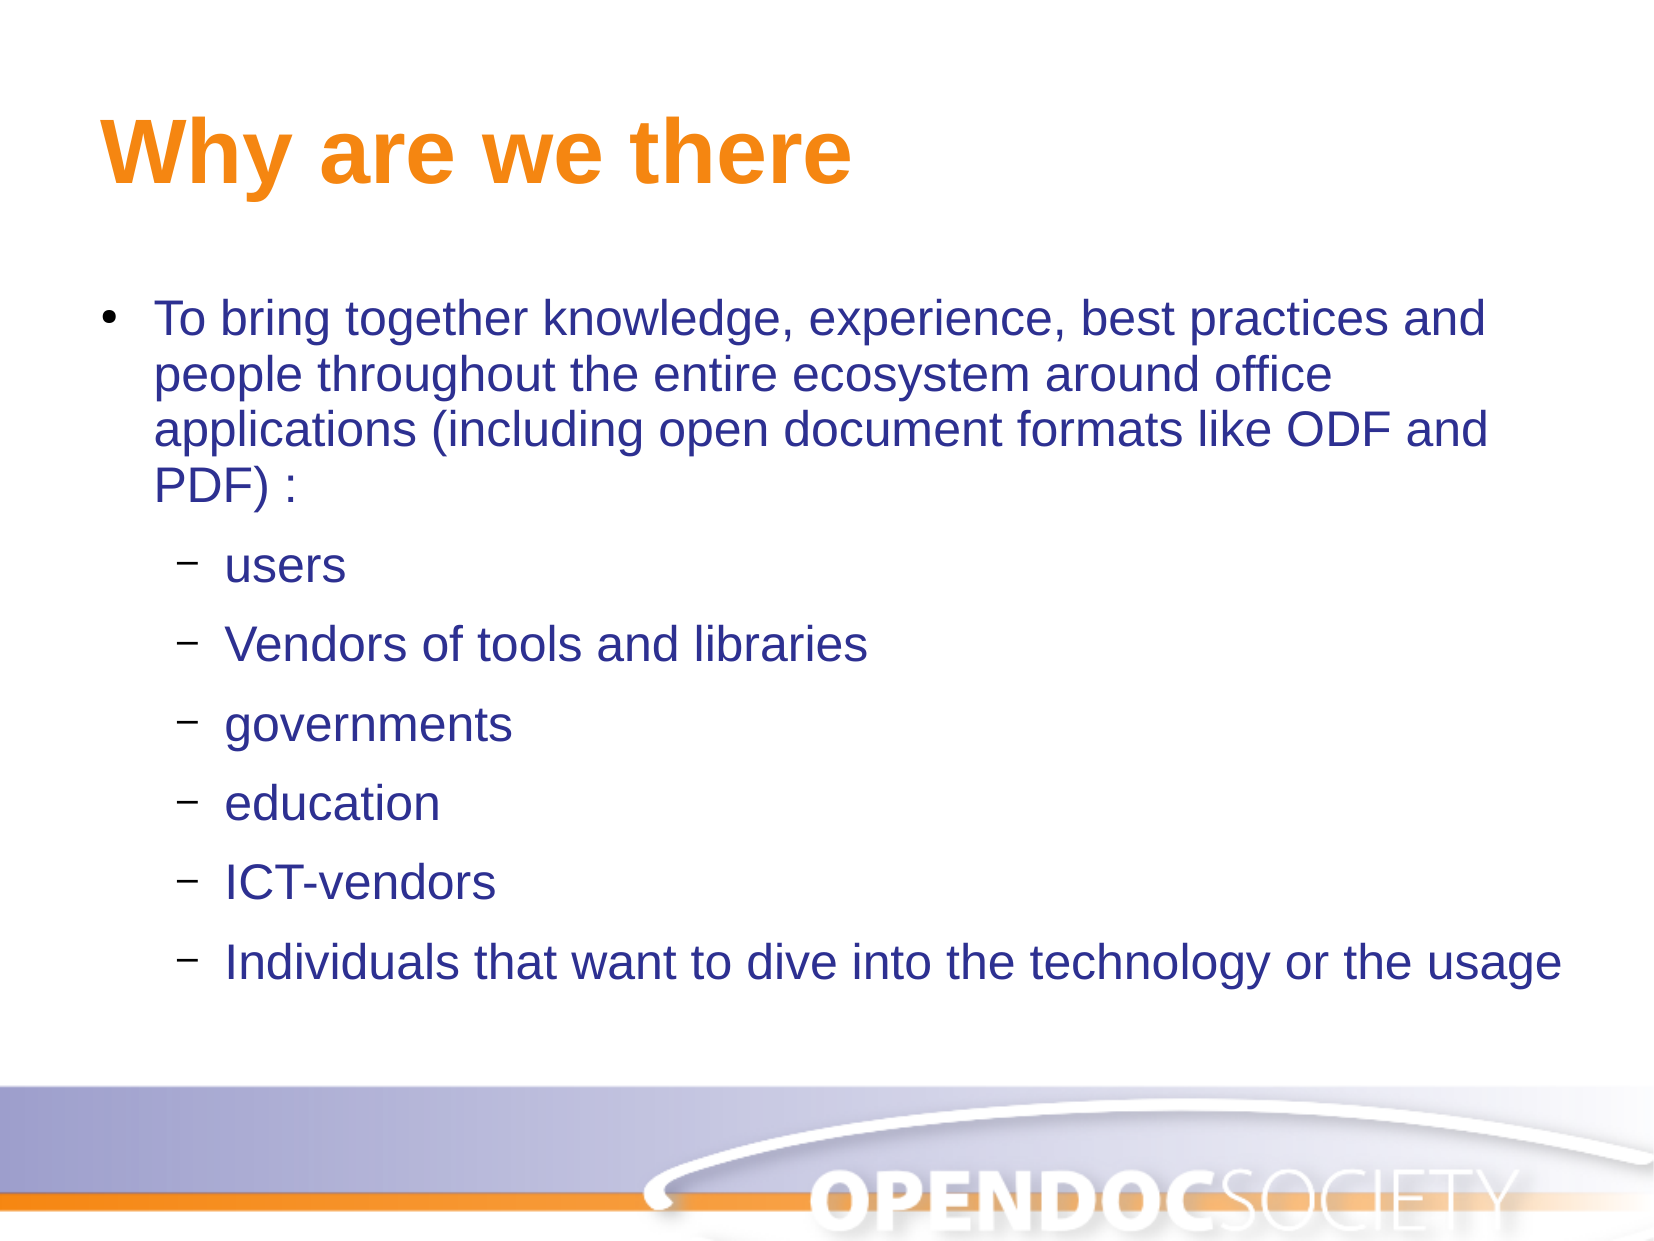

# Why are we there
To bring together knowledge, experience, best practices and people throughout the entire ecosystem around office applications (including open document formats like ODF and PDF) :
users
Vendors of tools and libraries
governments
education
ICT-vendors
Individuals that want to dive into the technology or the usage